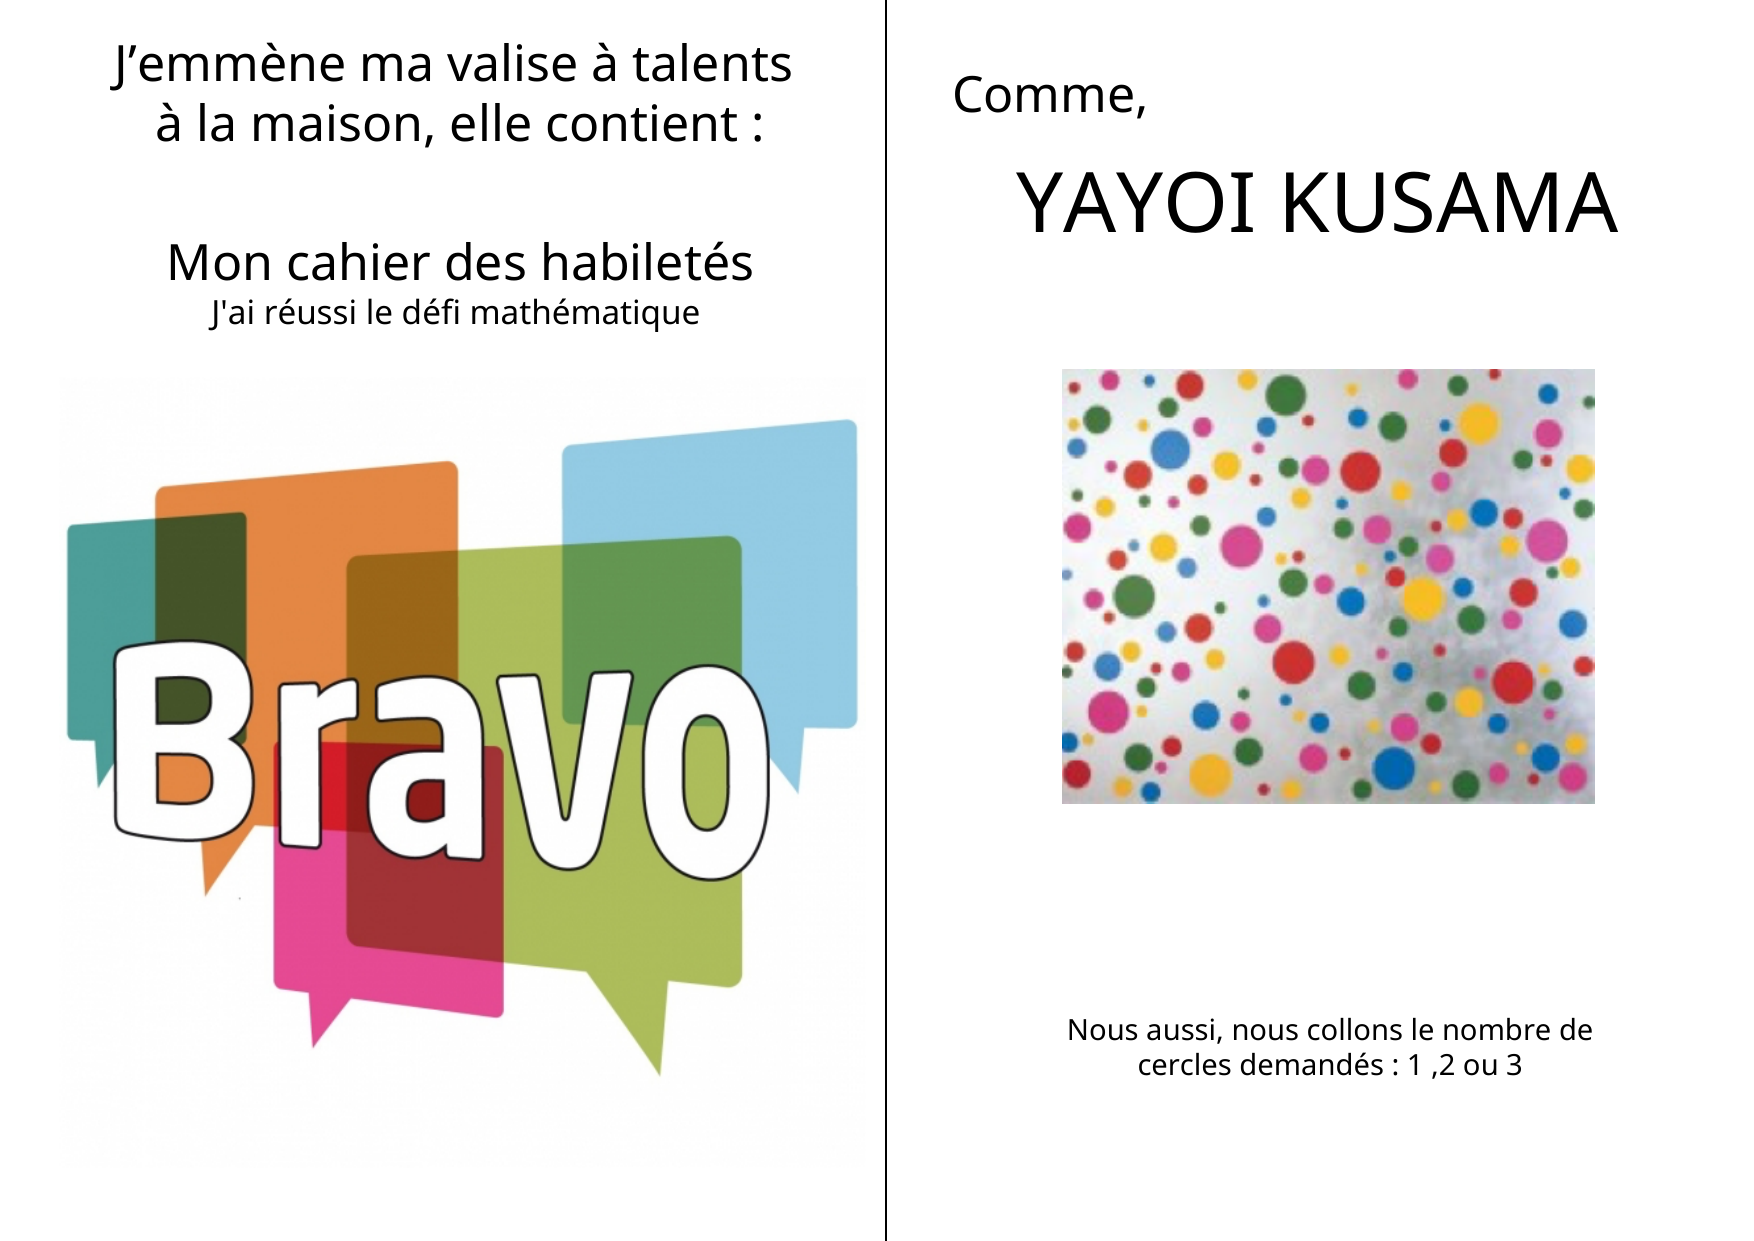

J’emmène ma valise à talents
à la maison, elle contient :
Mon cahier des habiletés
J'ai réussi le défi mathématique
Comme,
YAYOI KUSAMA
Nous aussi, nous collons le nombre de cercles demandés : 1 ,2 ou 3